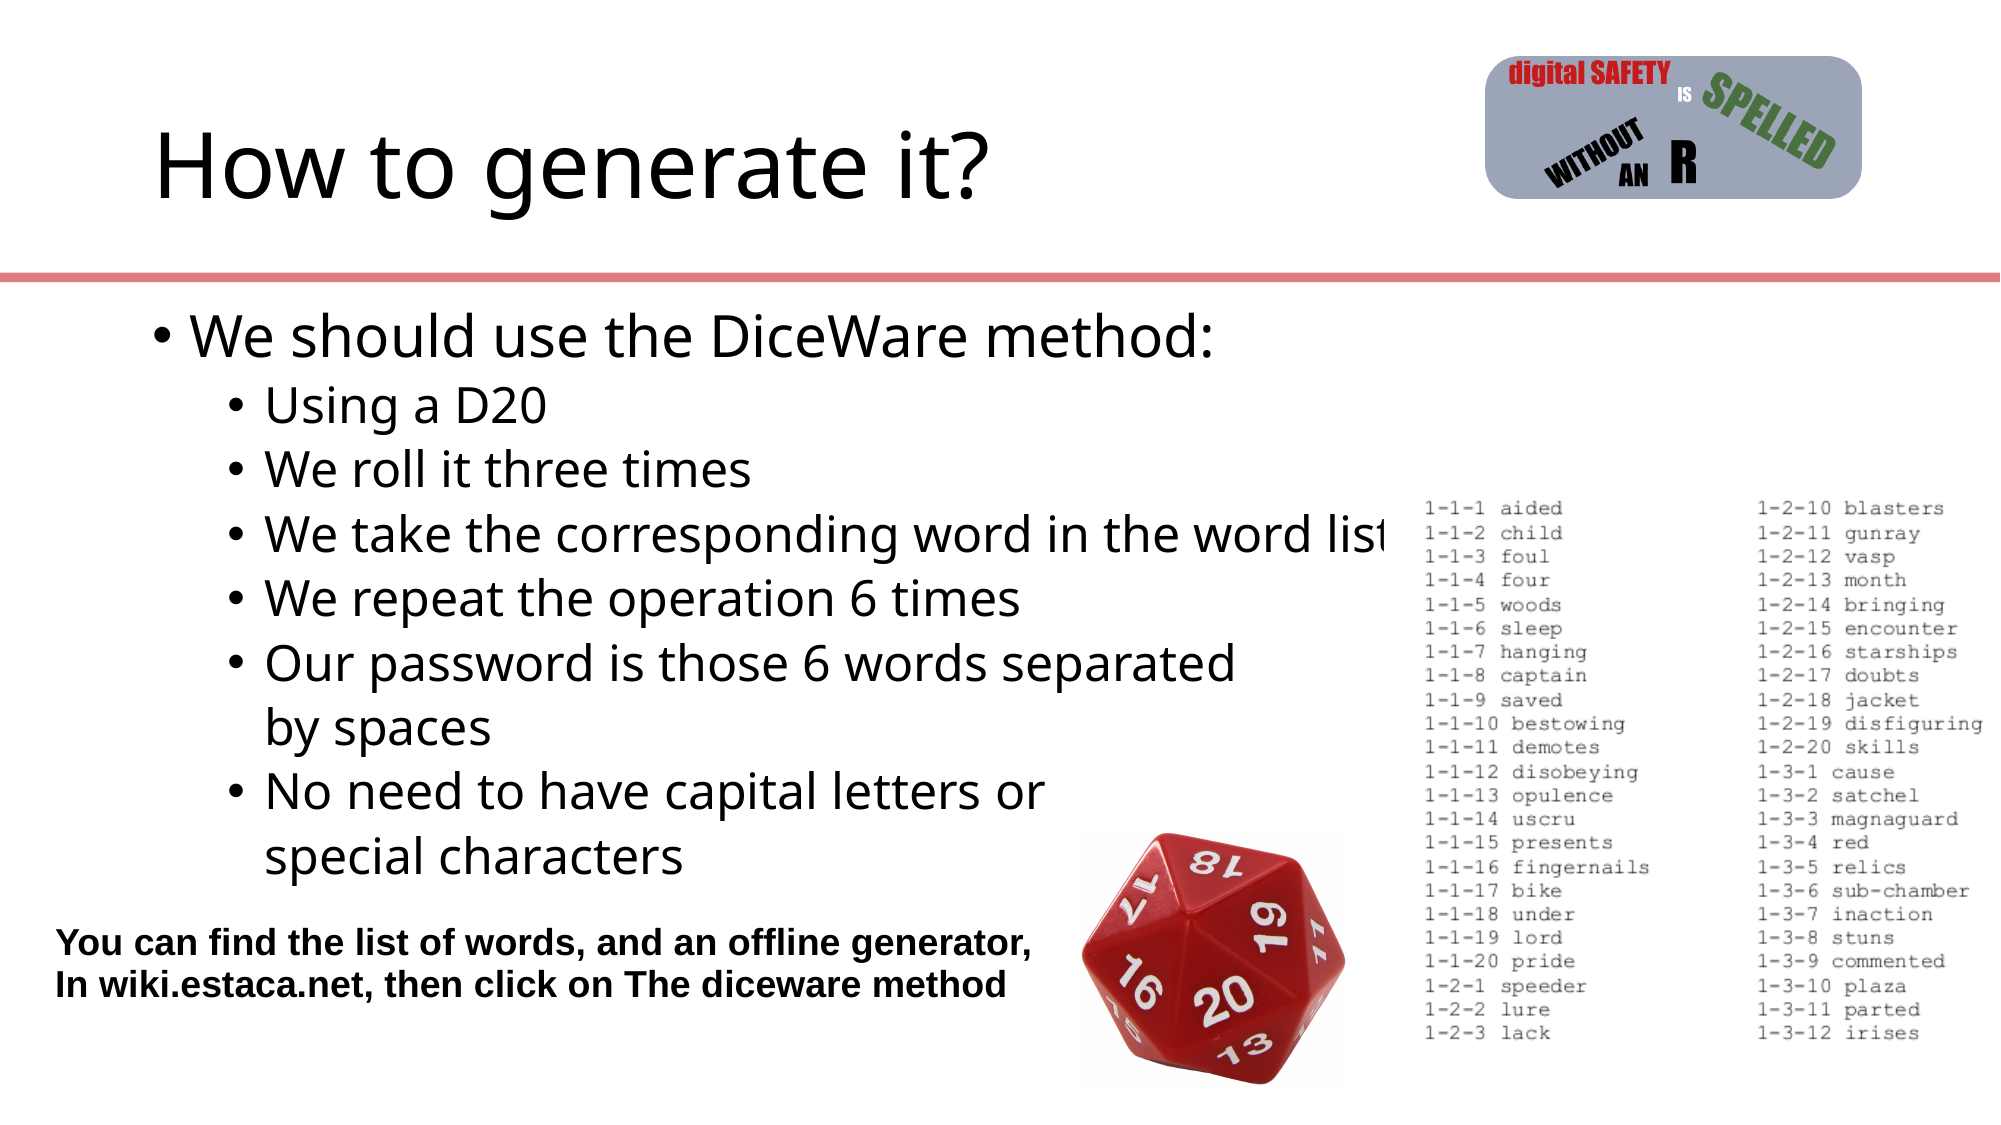

# How to generate it?
We should use the DiceWare method:
Using a D20
We roll it three times
We take the corresponding word in the word list
We repeat the operation 6 times
Our password is those 6 words separated
by spaces
No need to have capital letters or
special characters
You can find the list of words, and an offline generator,
In wiki.estaca.net, then click on The diceware method